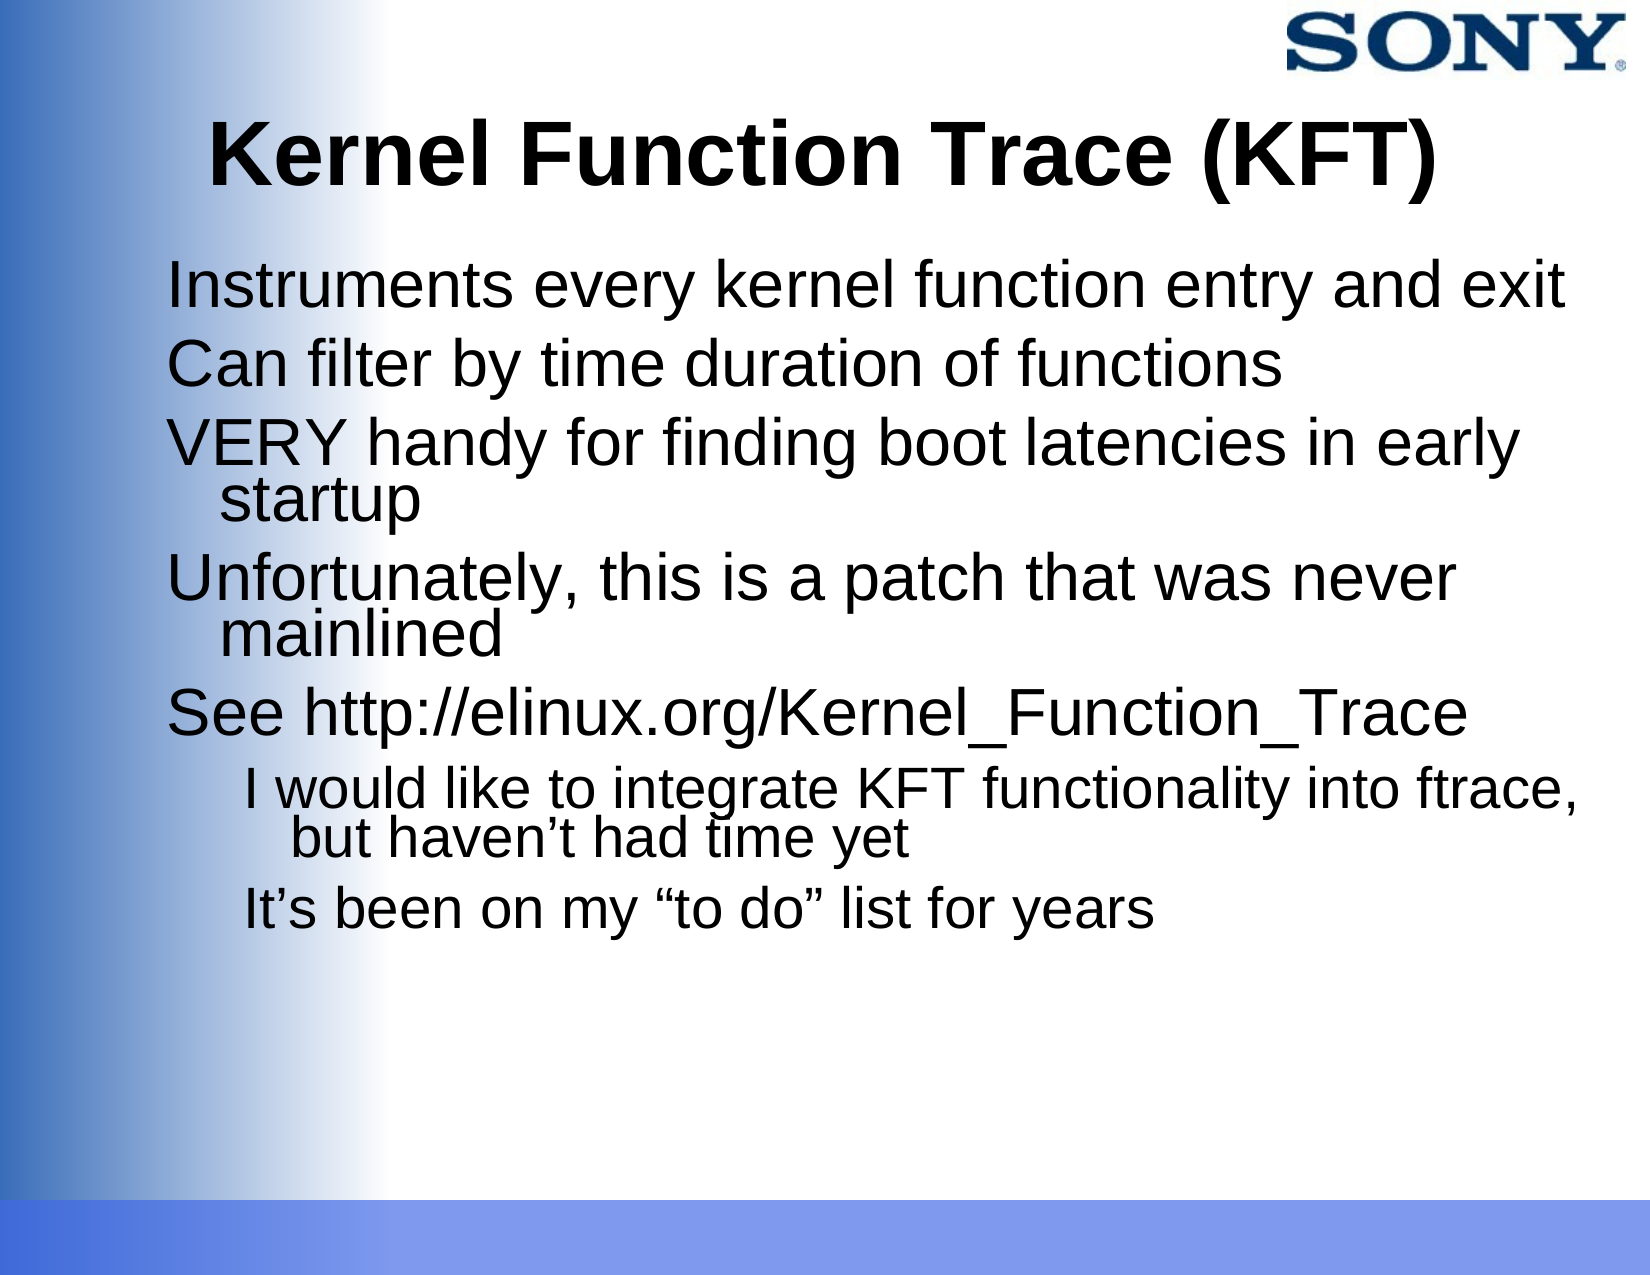

# Kernel Function Trace (KFT)
Instruments every kernel function entry and exit
Can filter by time duration of functions
VERY handy for finding boot latencies in early startup
Unfortunately, this is a patch that was never mainlined
See http://elinux.org/Kernel_Function_Trace
I would like to integrate KFT functionality into ftrace, but haven’t had time yet
It’s been on my “to do” list for years